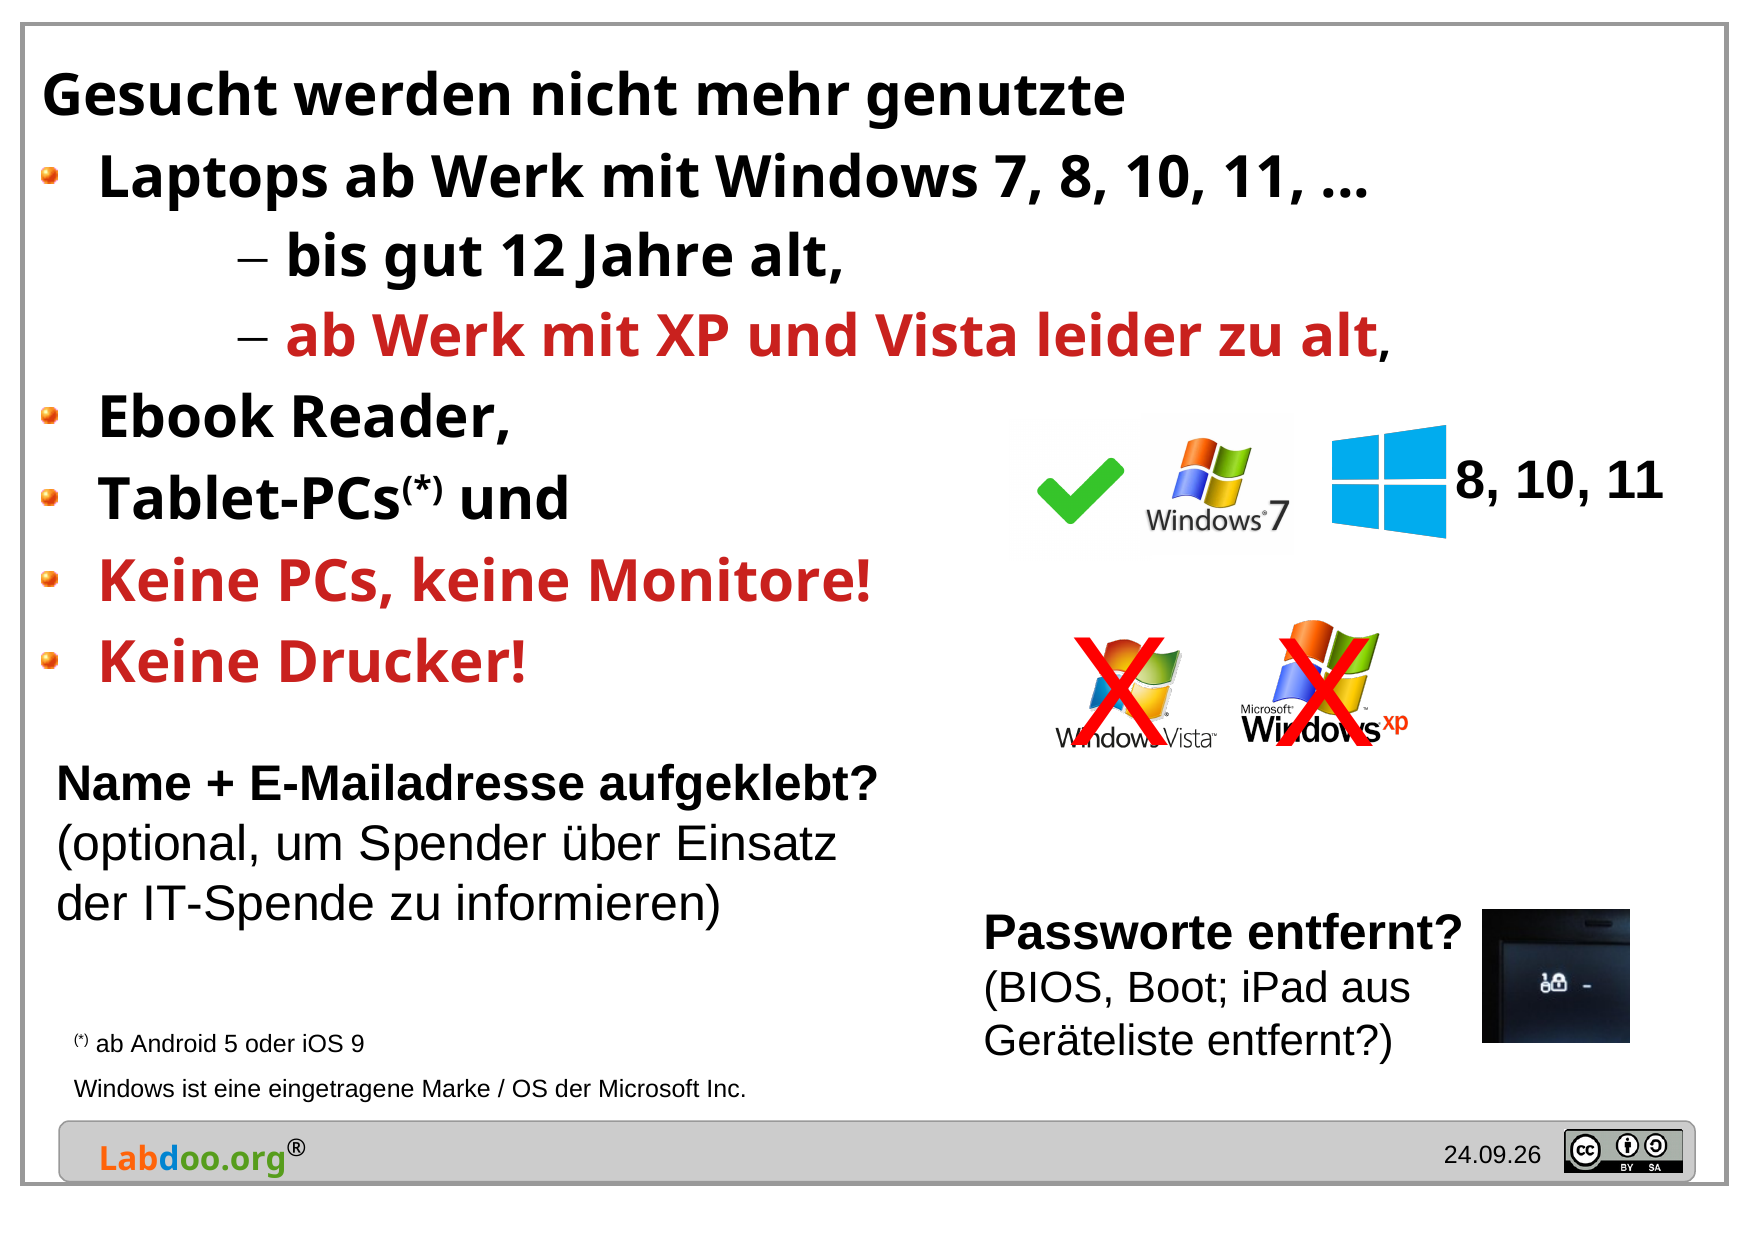

# Gesucht werden nicht mehr genutzte
Laptops ab Werk mit Windows 7, 8, 10, 11, ...
bis gut 12 Jahre alt,
ab Werk mit XP und Vista leider zu alt,
Ebook Reader,
Tablet-PCs(*) und
Keine PCs, keine Monitore!
Keine Drucker!
8, 10, 11
X
X
Name + E-Mailadresse aufgeklebt?
(optional, um Spender über Einsatz der IT-Spende zu informieren)
Passworte entfernt?
(BIOS, Boot; iPad aus Geräteliste entfernt?)
(*) ab Android 5 oder iOS 9
Windows ist eine eingetragene Marke / OS der Microsoft Inc.
Labdoo.org®